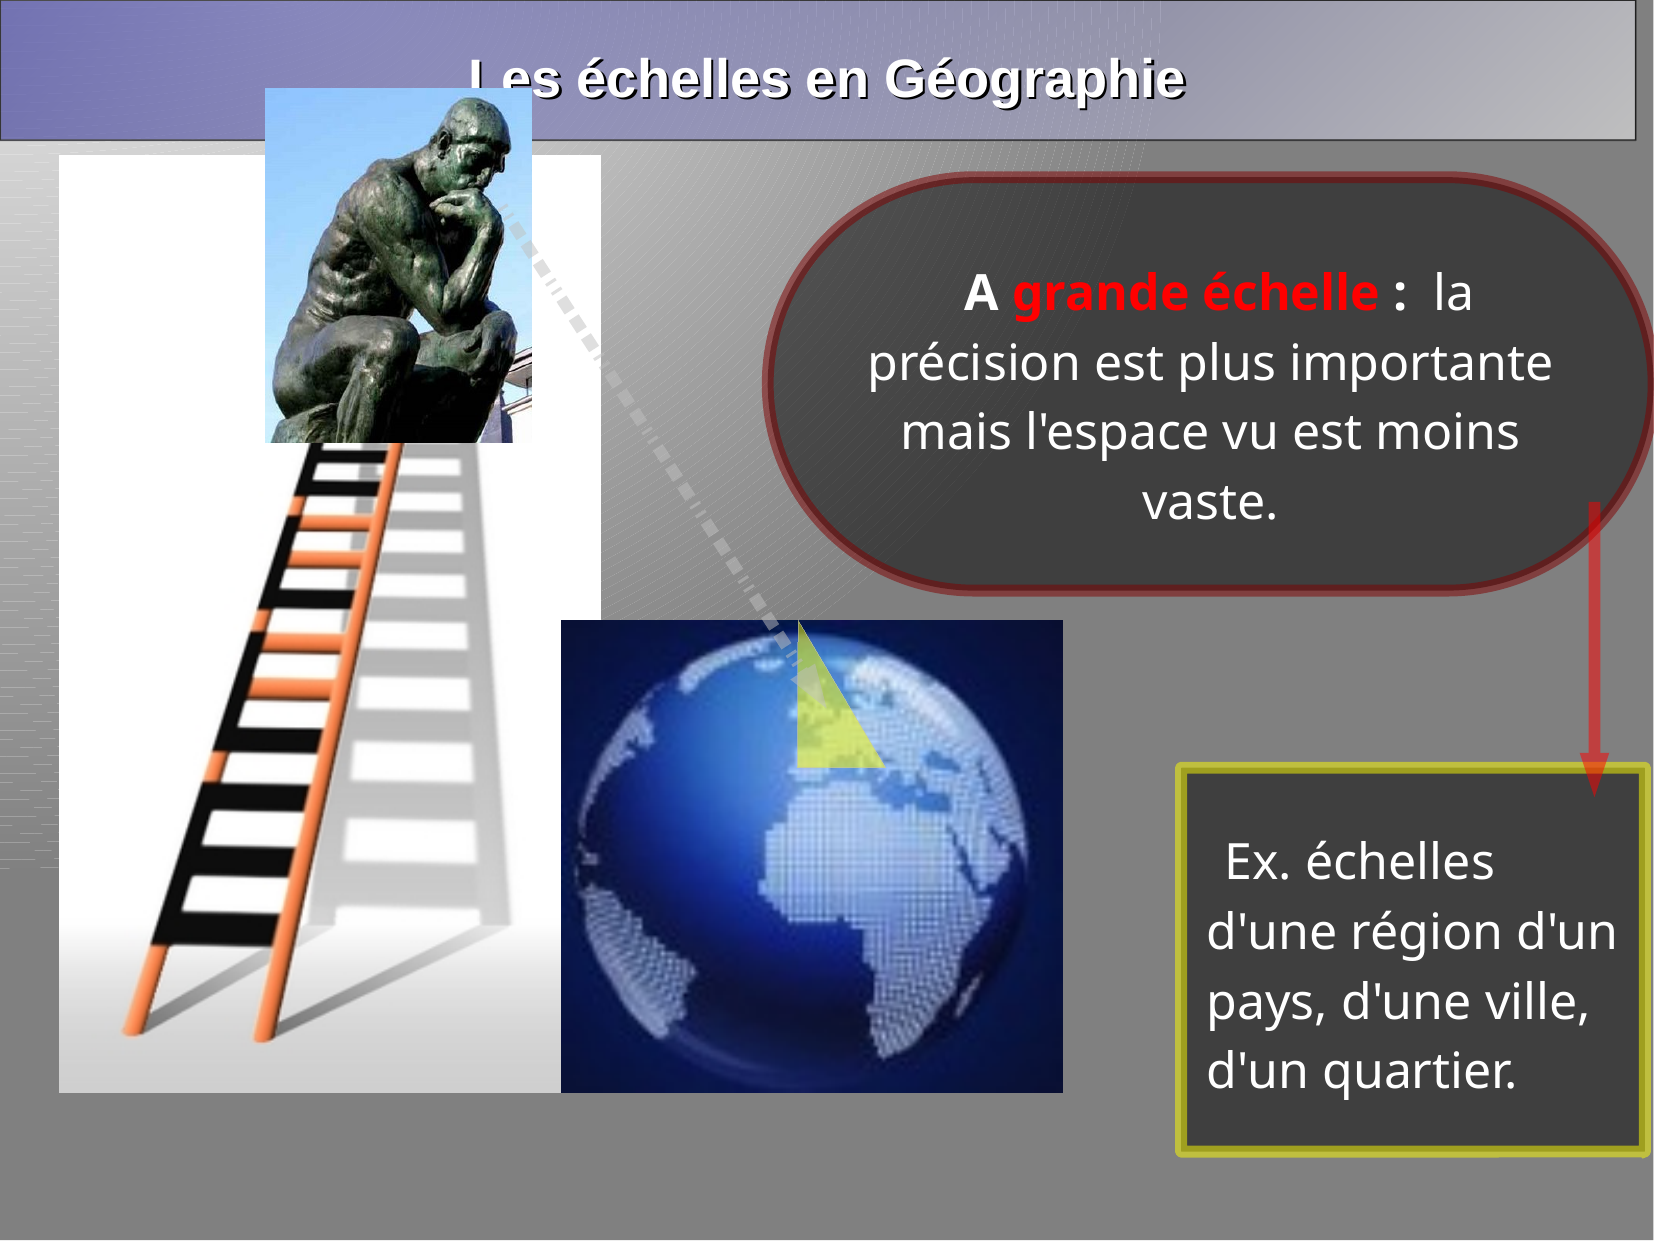

Les échelles en Géographie
A grande échelle : la précision est plus importante mais l'espace vu est moins vaste.
Ex. échelles d'une région d'un pays, d'une ville, d'un quartier.